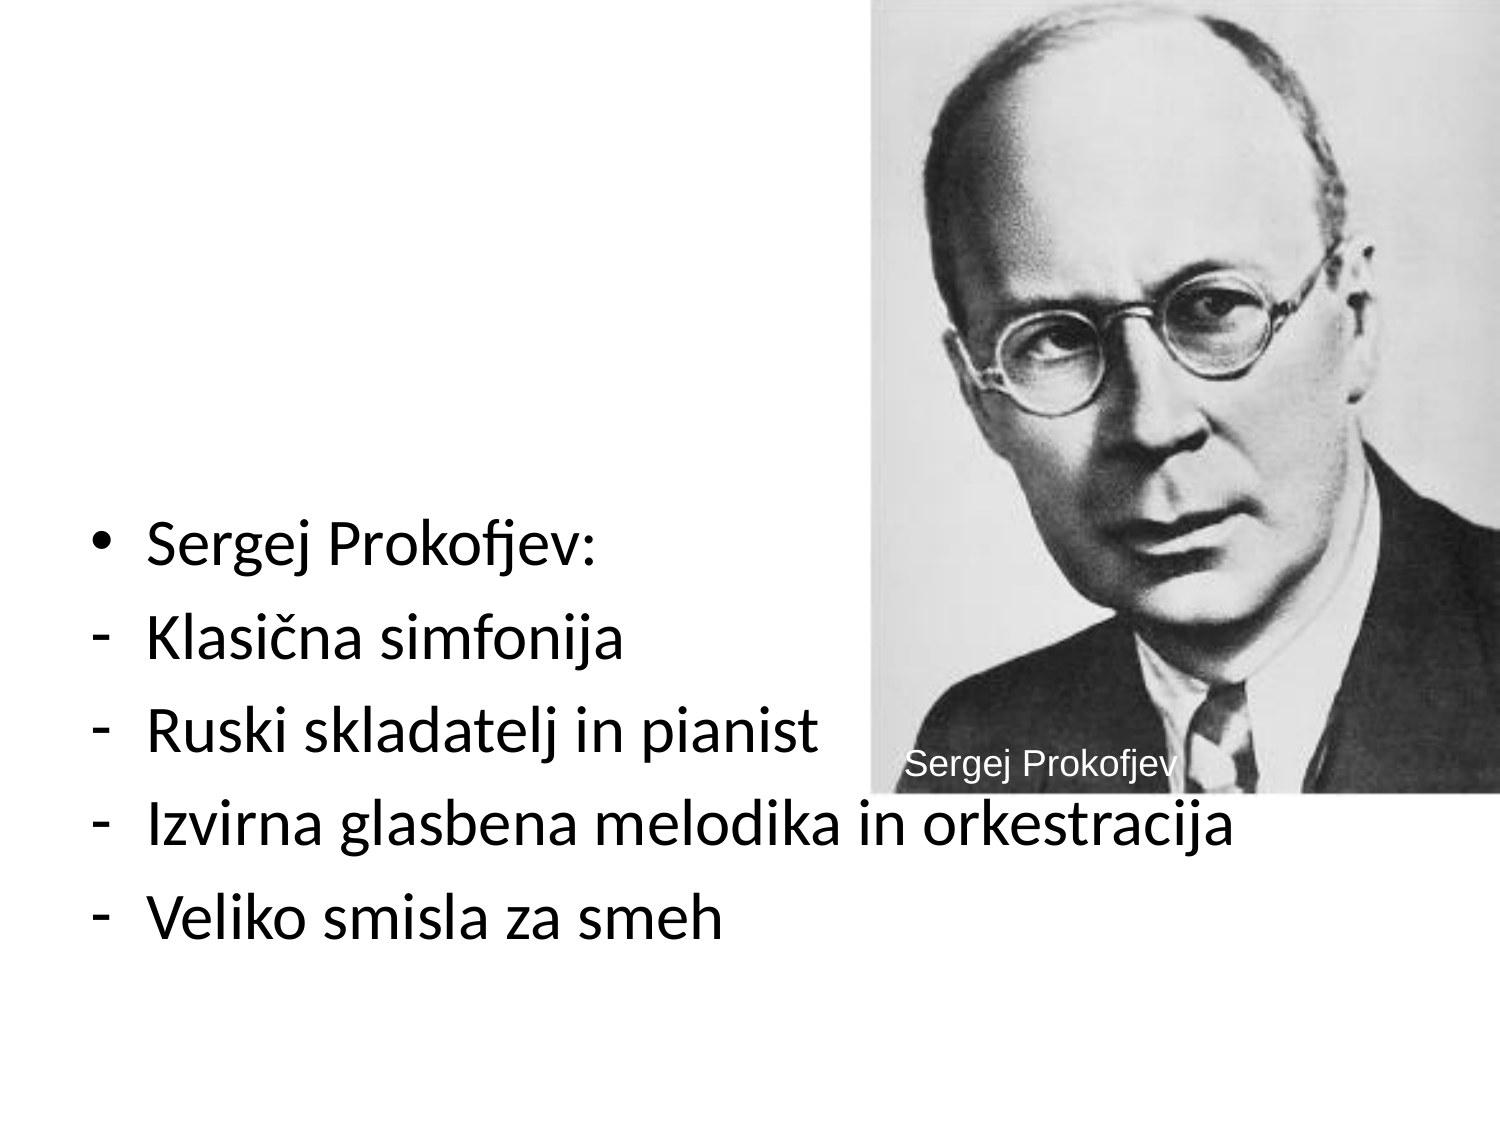

#
Sergej Prokofjev:
Klasična simfonija
Ruski skladatelj in pianist
Izvirna glasbena melodika in orkestracija
Veliko smisla za smeh
Sergej Prokofjev